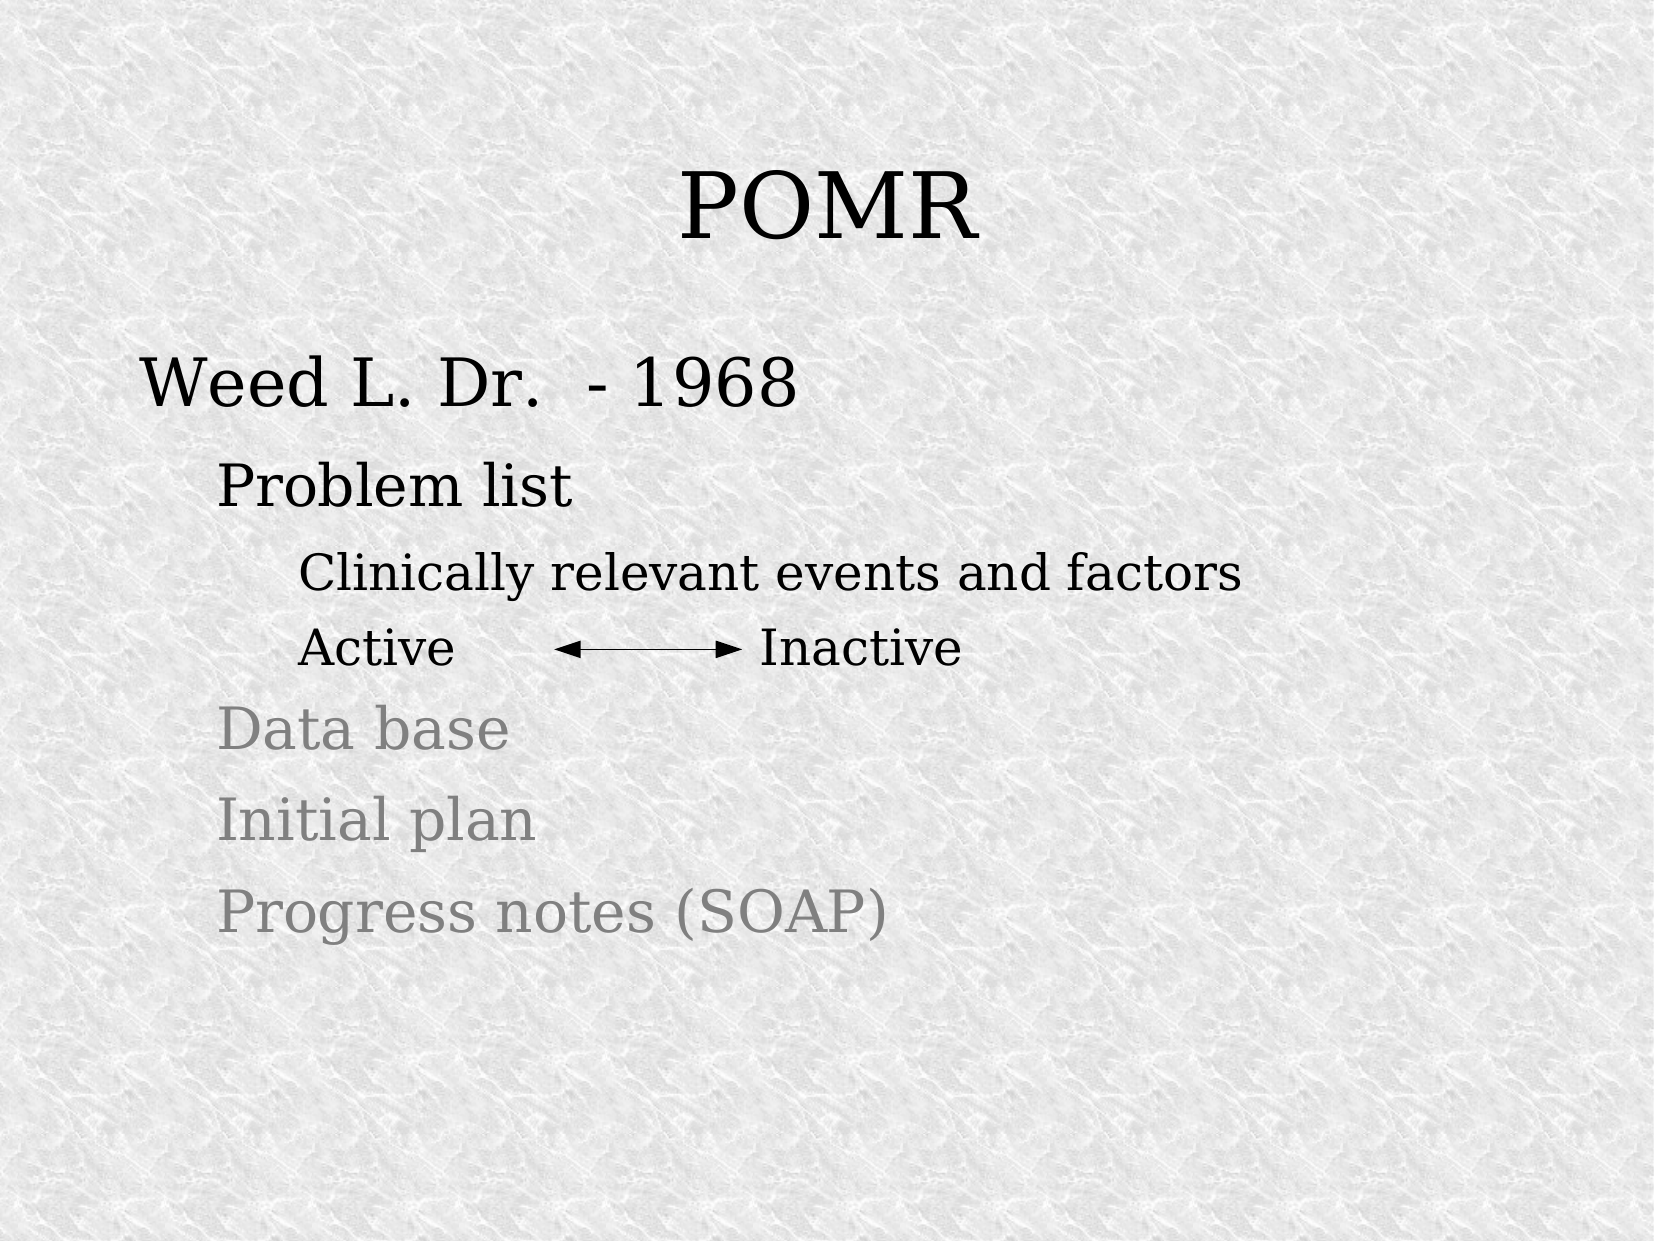

# POMR
Weed L. Dr. - 1968
Problem list
Clinically relevant events and factors
Active Inactive
Data base
Initial plan
Progress notes (SOAP)